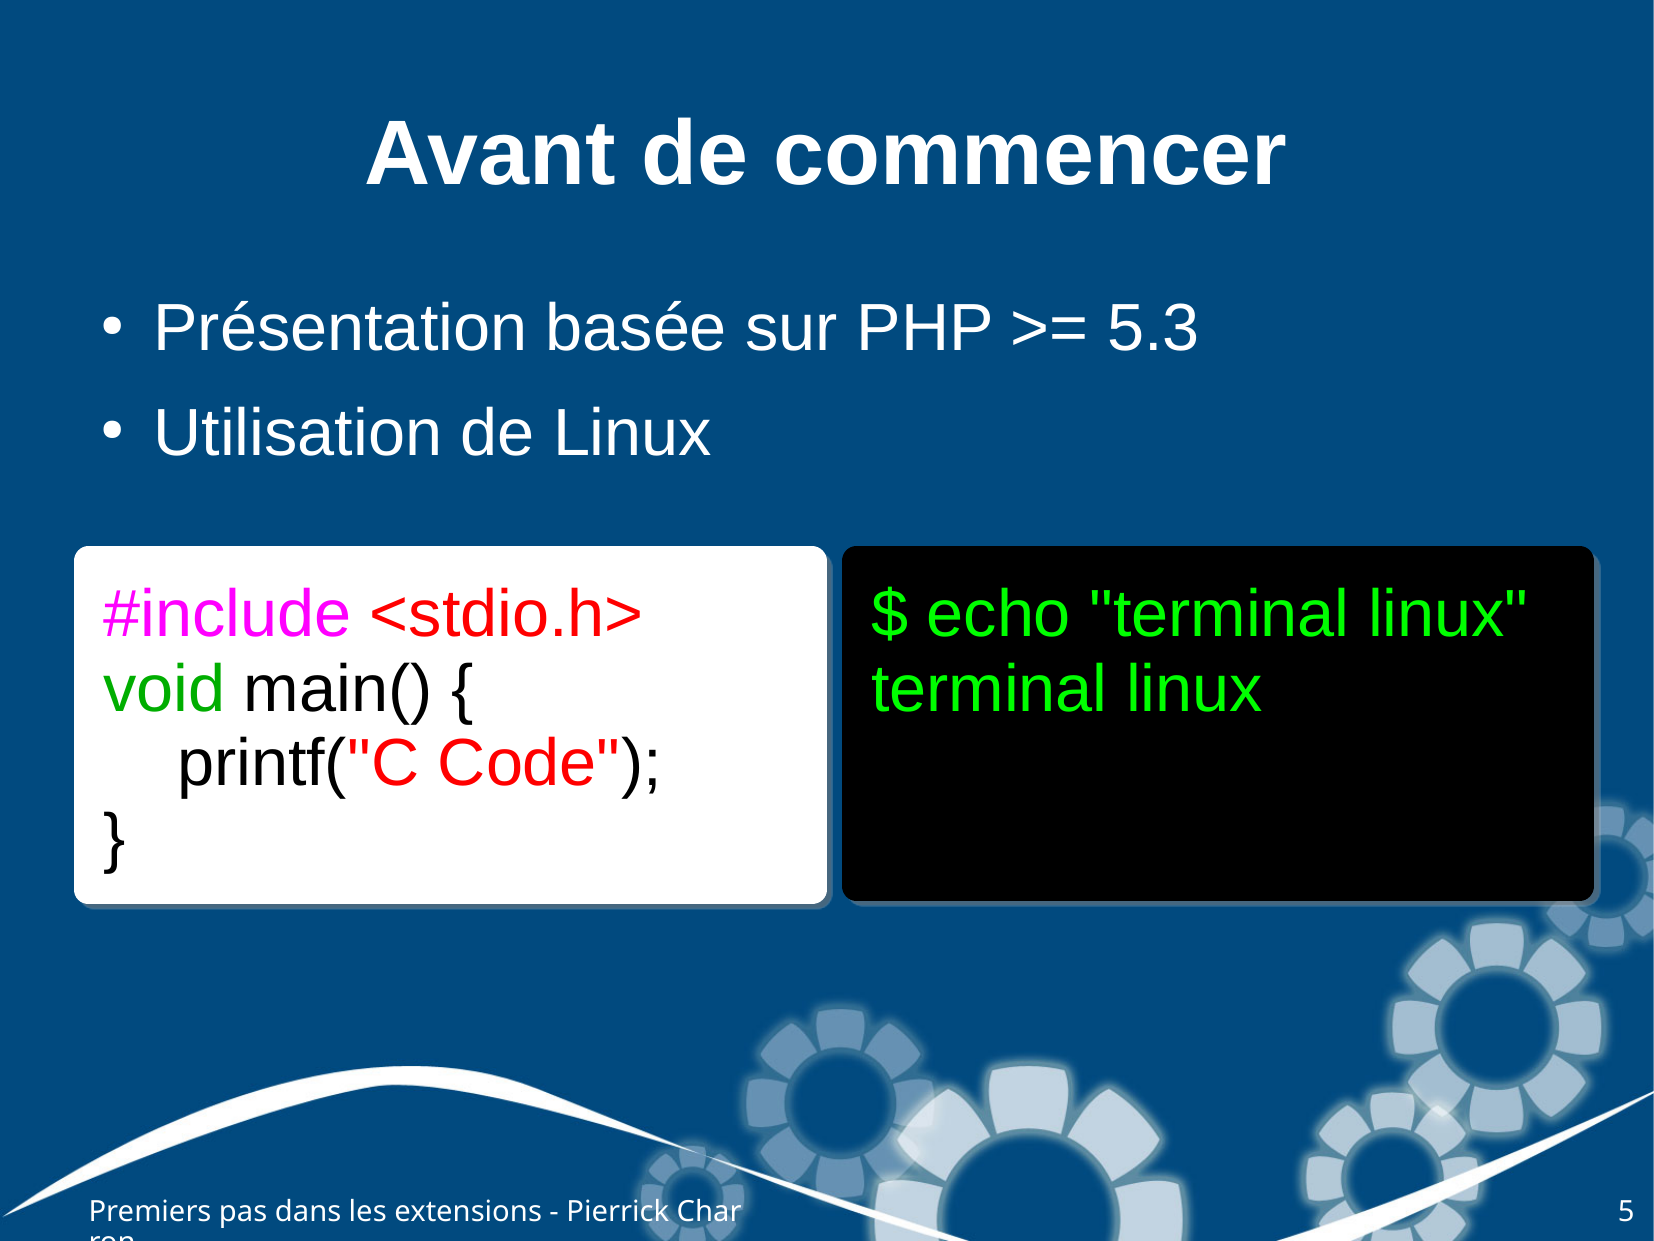

# Avant de commencer
Présentation basée sur PHP >= 5.3
Utilisation de Linux
#include <stdio.h>
void main() {
 printf("C Code");
}
$ echo "terminal linux"
terminal linux
Premiers pas dans les extensions - Pierrick Charron
5